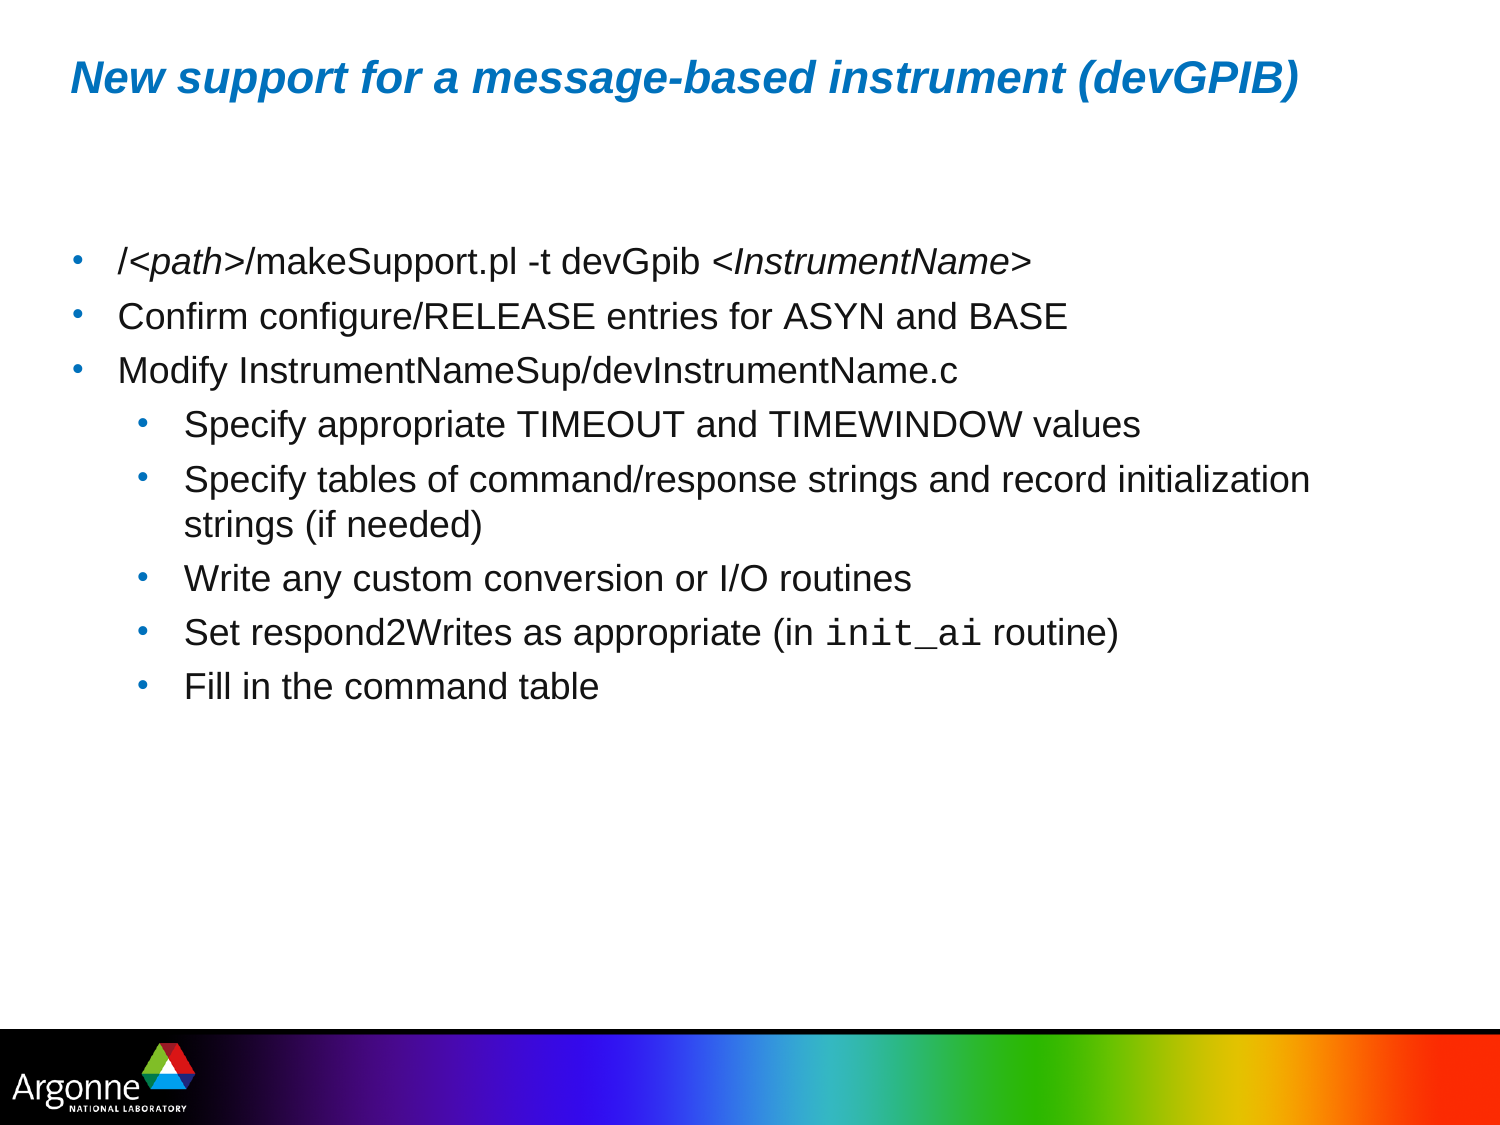

# New support for a message-based instrument (devGPIB)
﻿/<path>/makeSupport.pl -t devGpib <InstrumentName>
Confirm configure/RELEASE entries for ASYN and BASE
Modify InstrumentNameSup/devInstrumentName.c
Specify appropriate TIMEOUT and TIMEWINDOW values
Specify tables of command/response strings and record initialization strings (if needed)
Write any custom conversion or I/O routines
Set respond2Writes as appropriate (in init_ai routine)
Fill in the command table